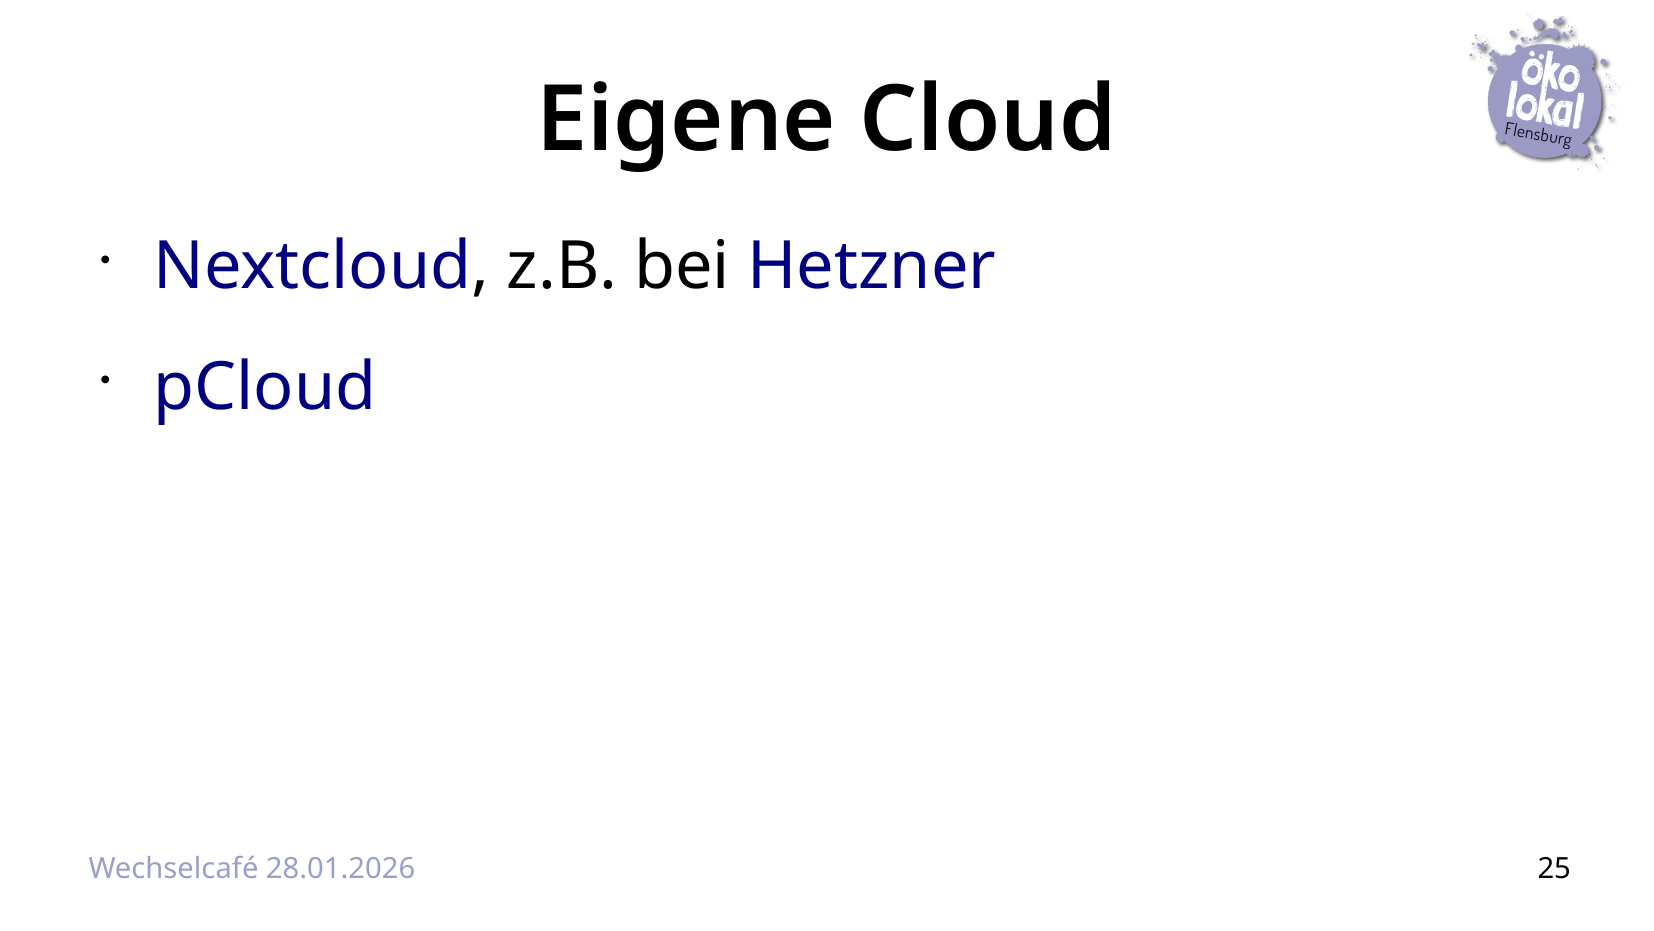

# Eigene Cloud
Nextcloud, z.B. bei Hetzner
pCloud